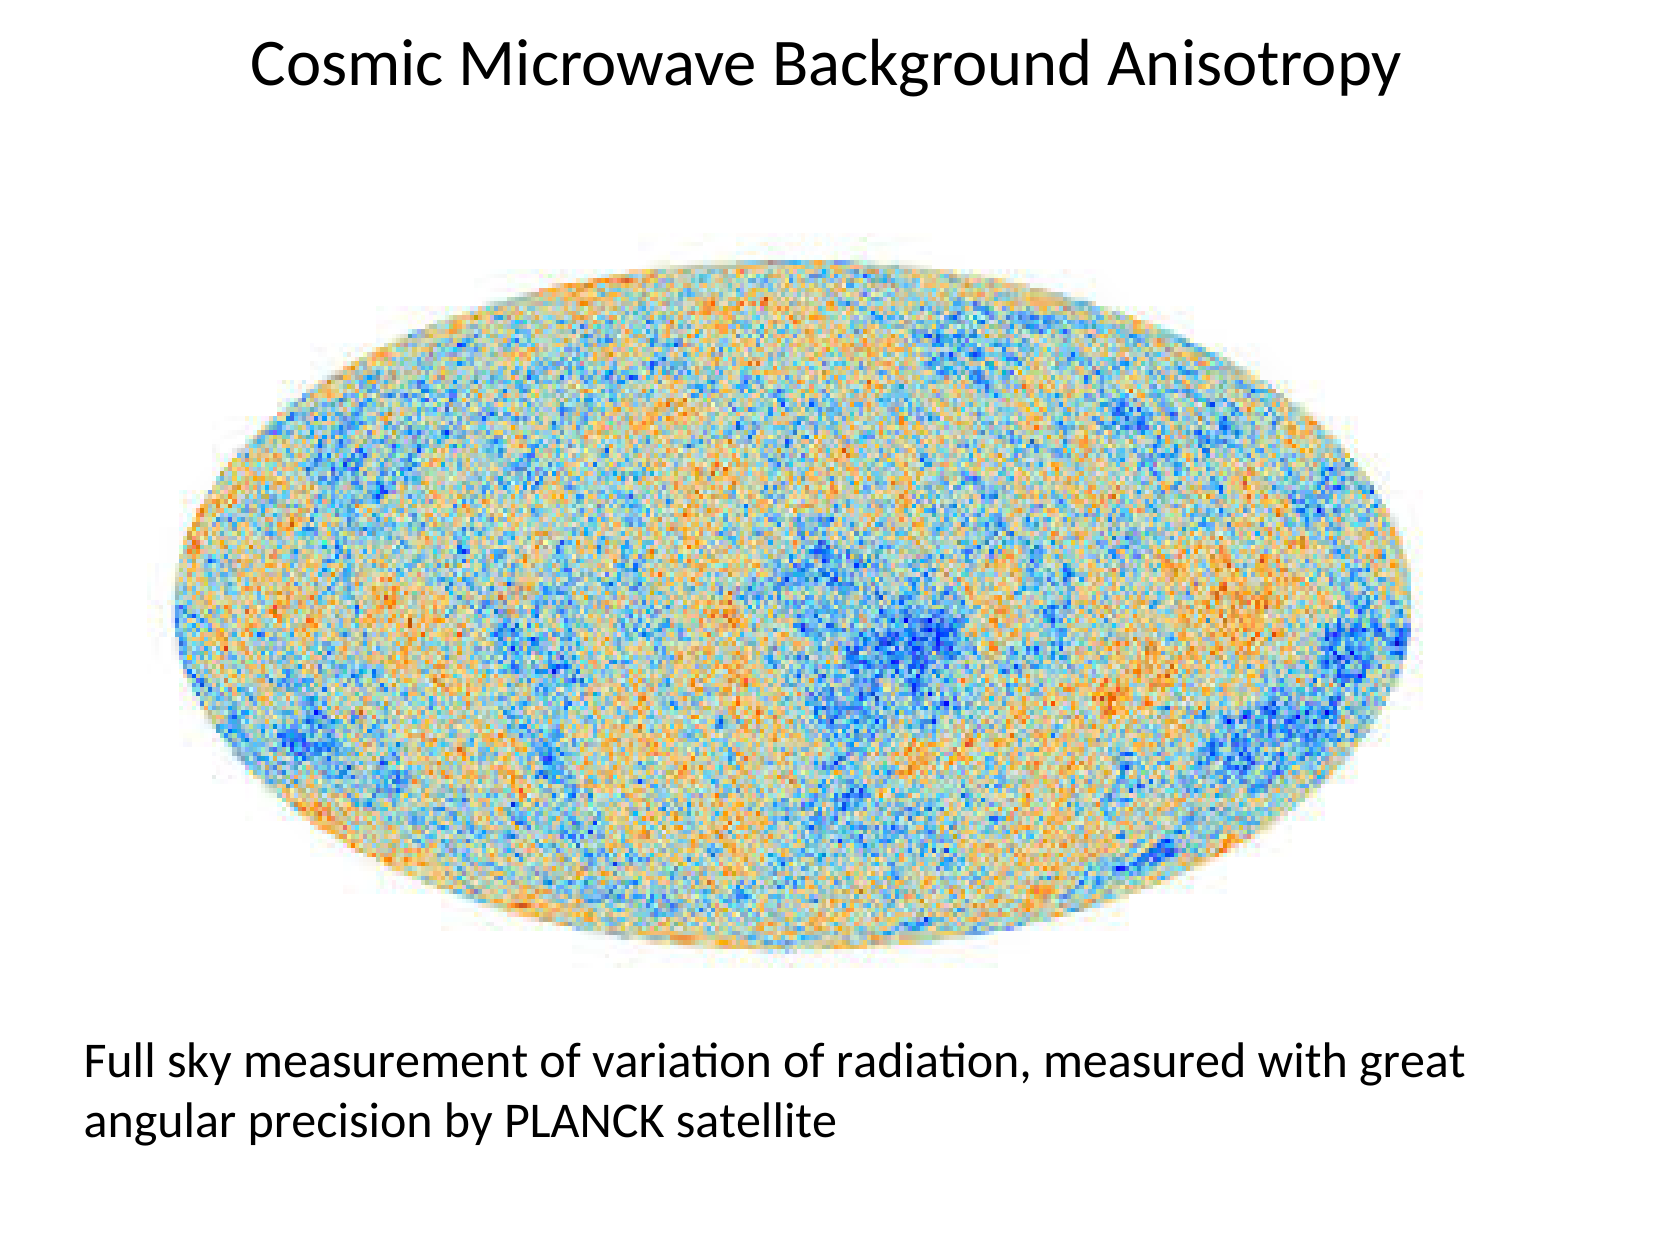

# Cosmic Microwave Background Anisotropy
Full sky measurement of variation of radiation, measured with great angular precision by PLANCK satellite